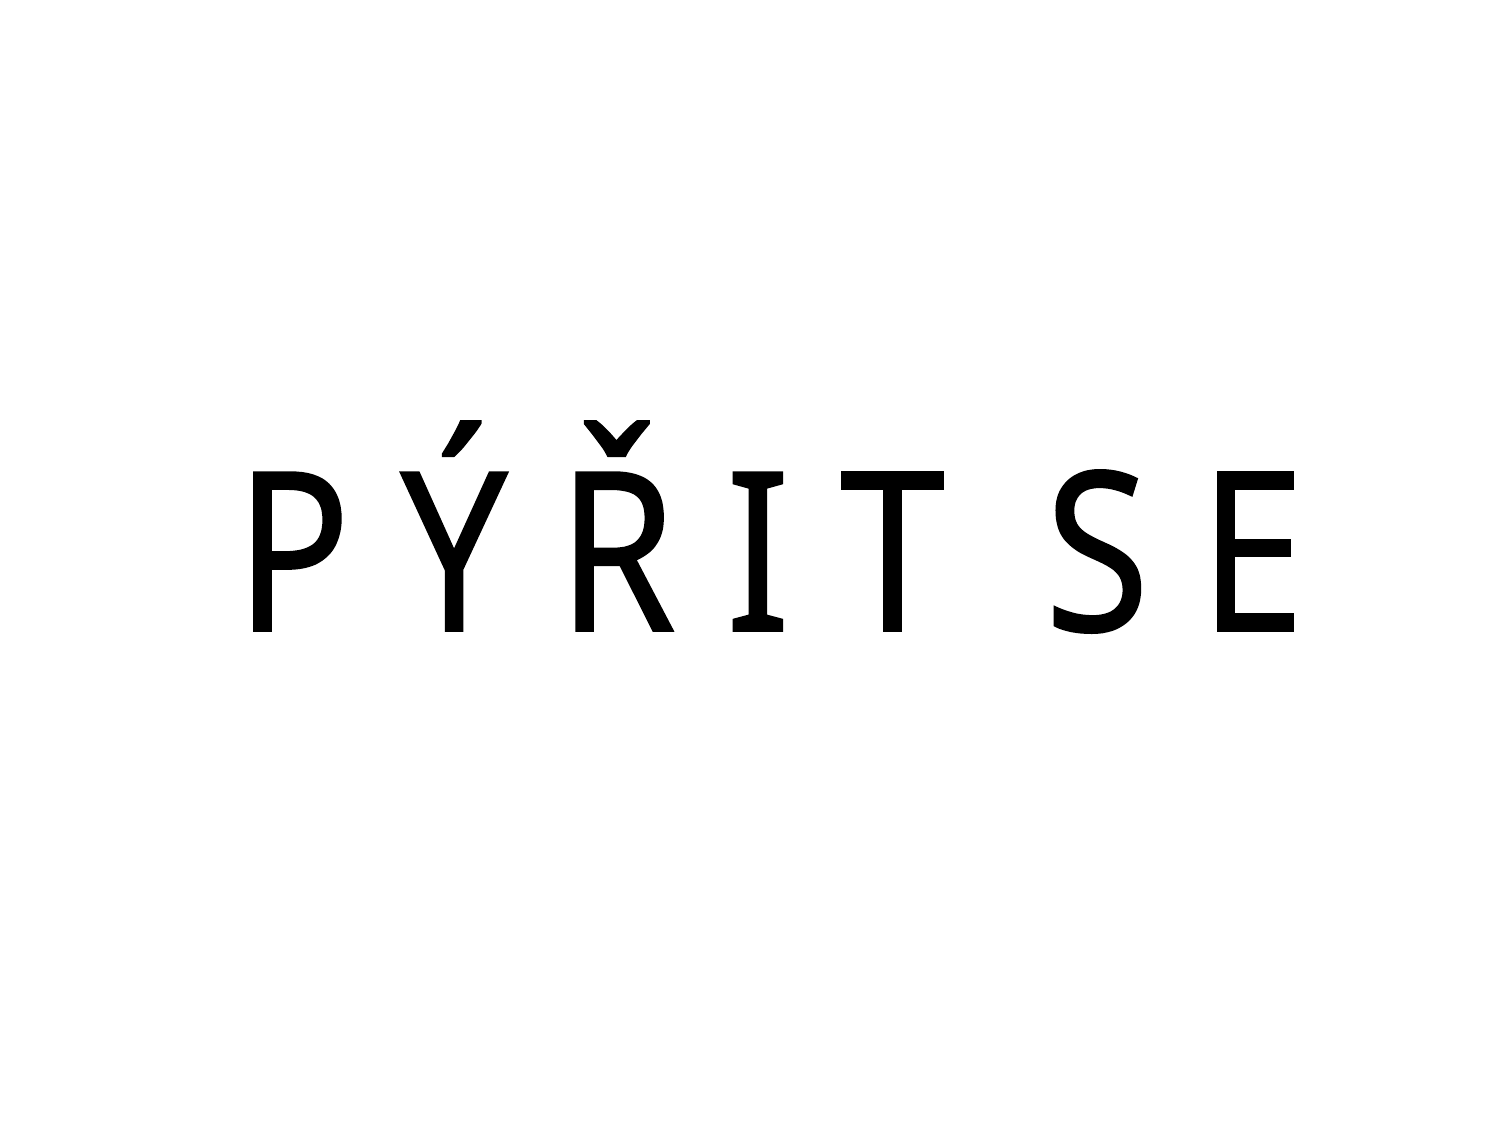

P Ý Ř I T S E